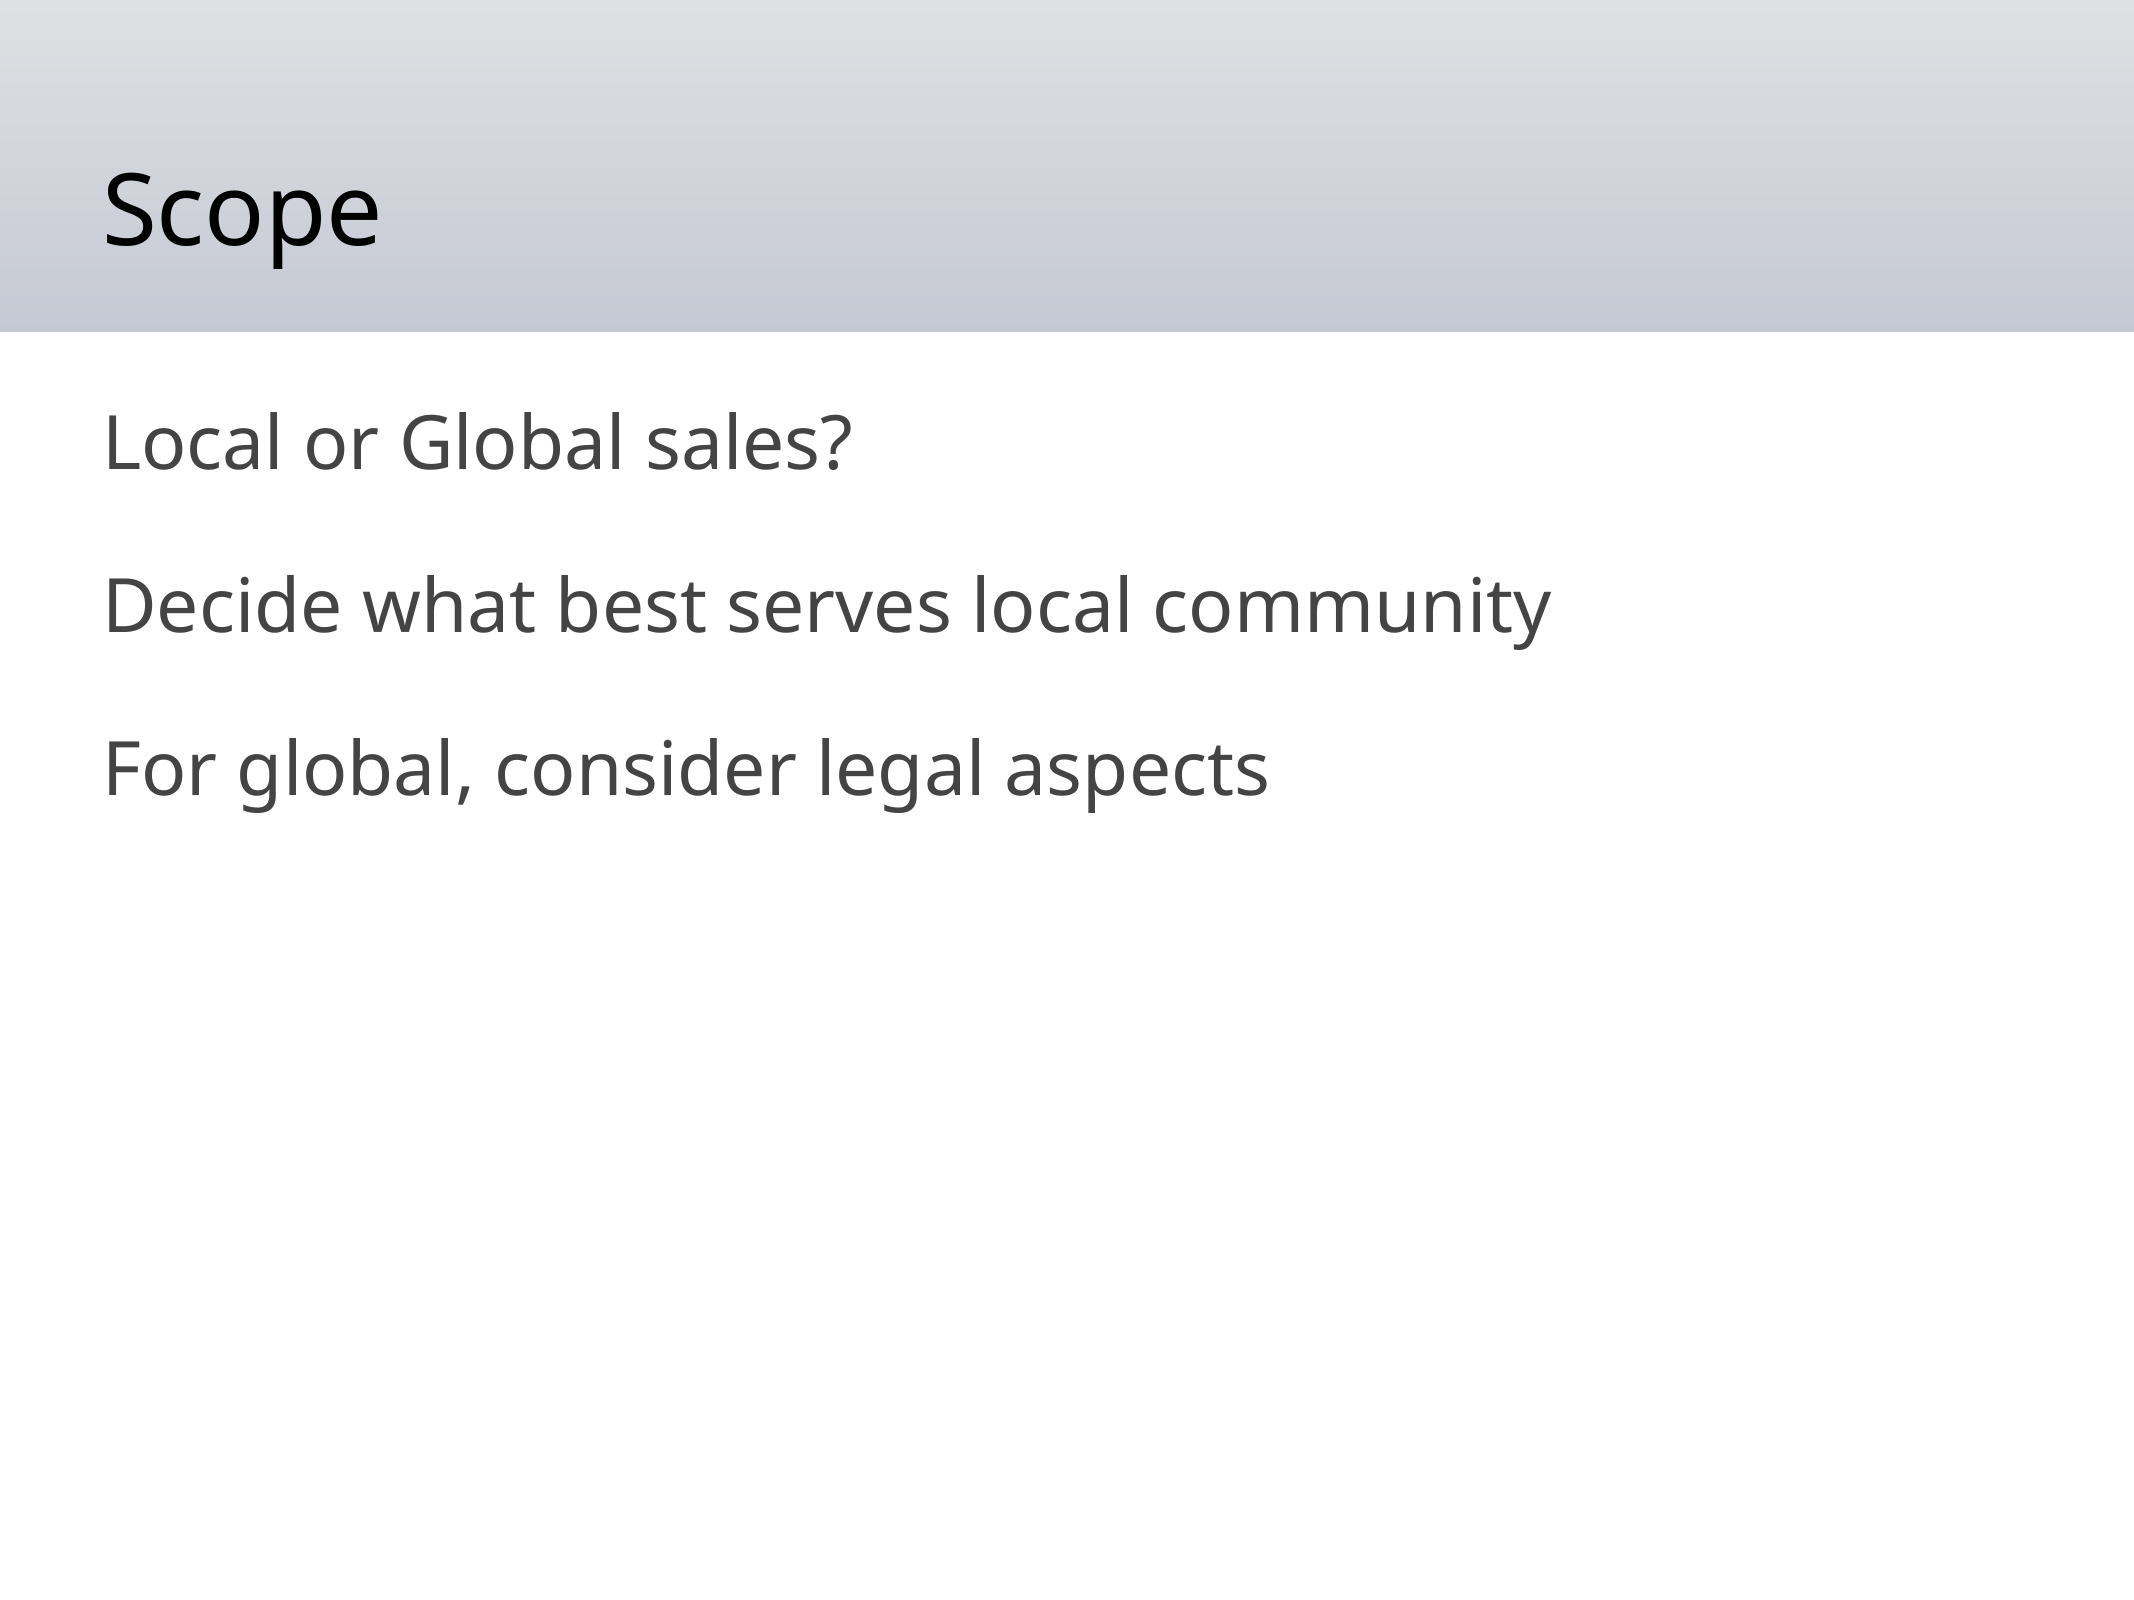

# Scope
Local or Global sales?
Decide what best serves local community
For global, consider legal aspects